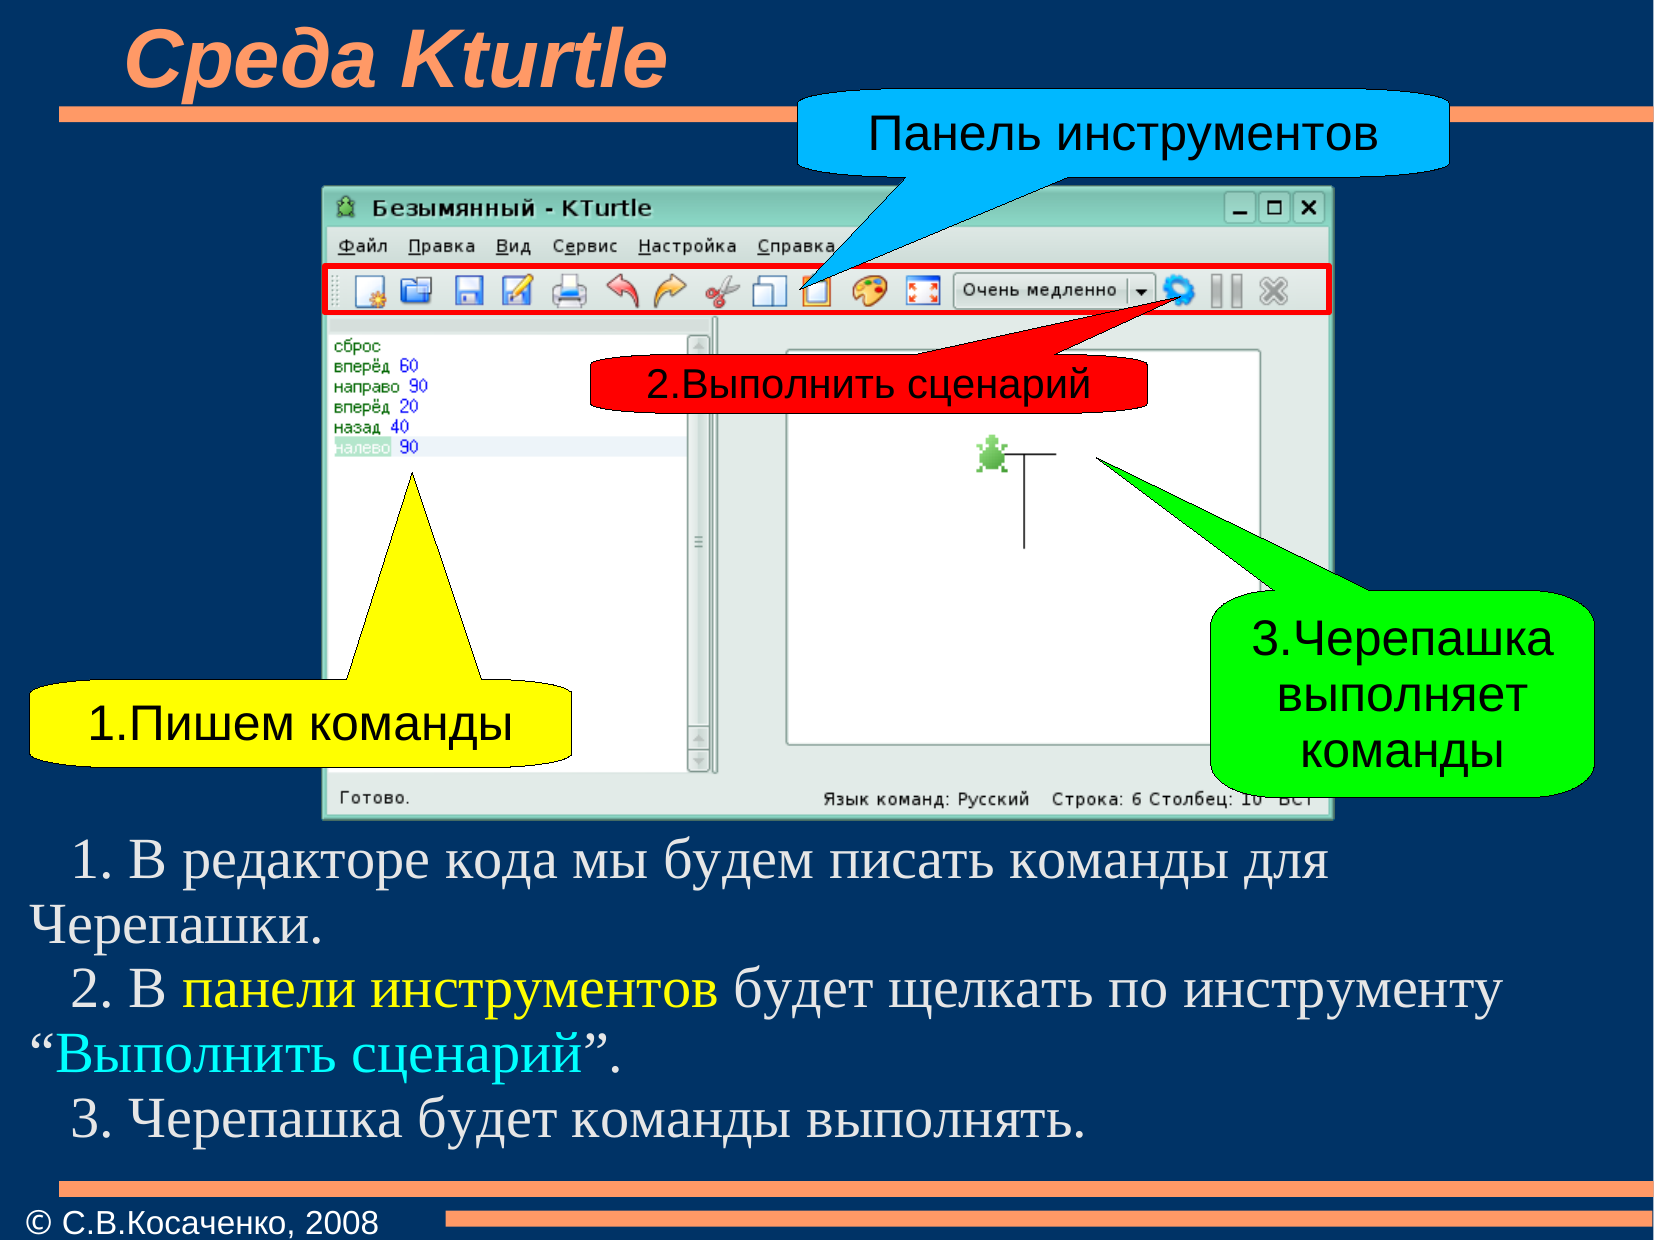

# Среда Kturtle
Панель инструментов
2.Выполнить сценарий
3.Черепашка выполняет команды
1.Пишем команды
1. В редакторе кода мы будем писать команды для Черепашки.
2. В панели инструментов будет щелкать по инструменту “Выполнить сценарий”.
3. Черепашка будет команды выполнять.